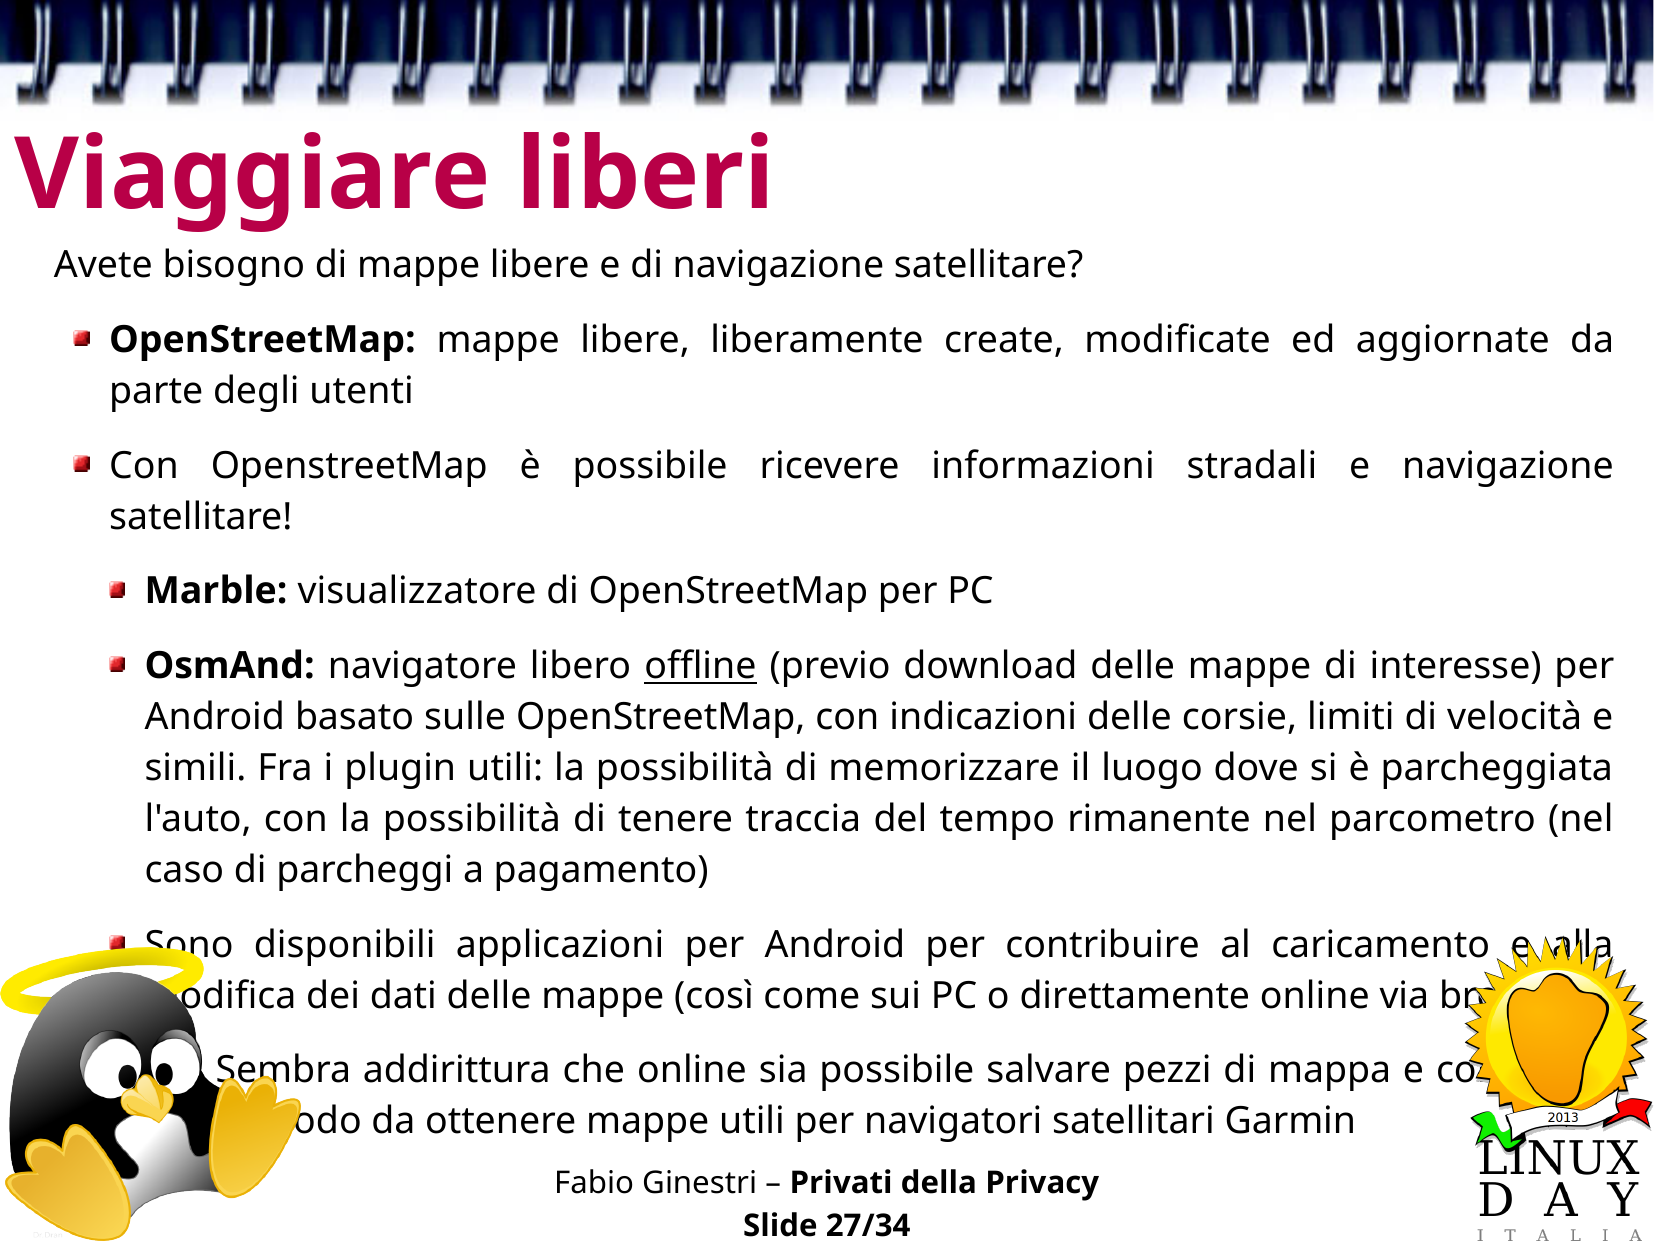

Viaggiare liberi
Avete bisogno di mappe libere e di navigazione satellitare?
OpenStreetMap: mappe libere, liberamente create, modificate ed aggiornate da parte degli utenti
Con OpenstreetMap è possibile ricevere informazioni stradali e navigazione satellitare!
Marble: visualizzatore di OpenStreetMap per PC
OsmAnd: navigatore libero offline (previo download delle mappe di interesse) per Android basato sulle OpenStreetMap, con indicazioni delle corsie, limiti di velocità e simili. Fra i plugin utili: la possibilità di memorizzare il luogo dove si è parcheggiata l'auto, con la possibilità di tenere traccia del tempo rimanente nel parcometro (nel caso di parcheggi a pagamento)
Sono disponibili applicazioni per Android per contribuire al caricamento e alla modifica dei dati delle mappe (così come sui PC o direttamente online via browser)
Sembra addirittura che online sia possibile salvare pezzi di mappa e convertirli in modo da ottenere mappe utili per navigatori satellitari Garmin
Fabio Ginestri – Privati della Privacy
Slide /34